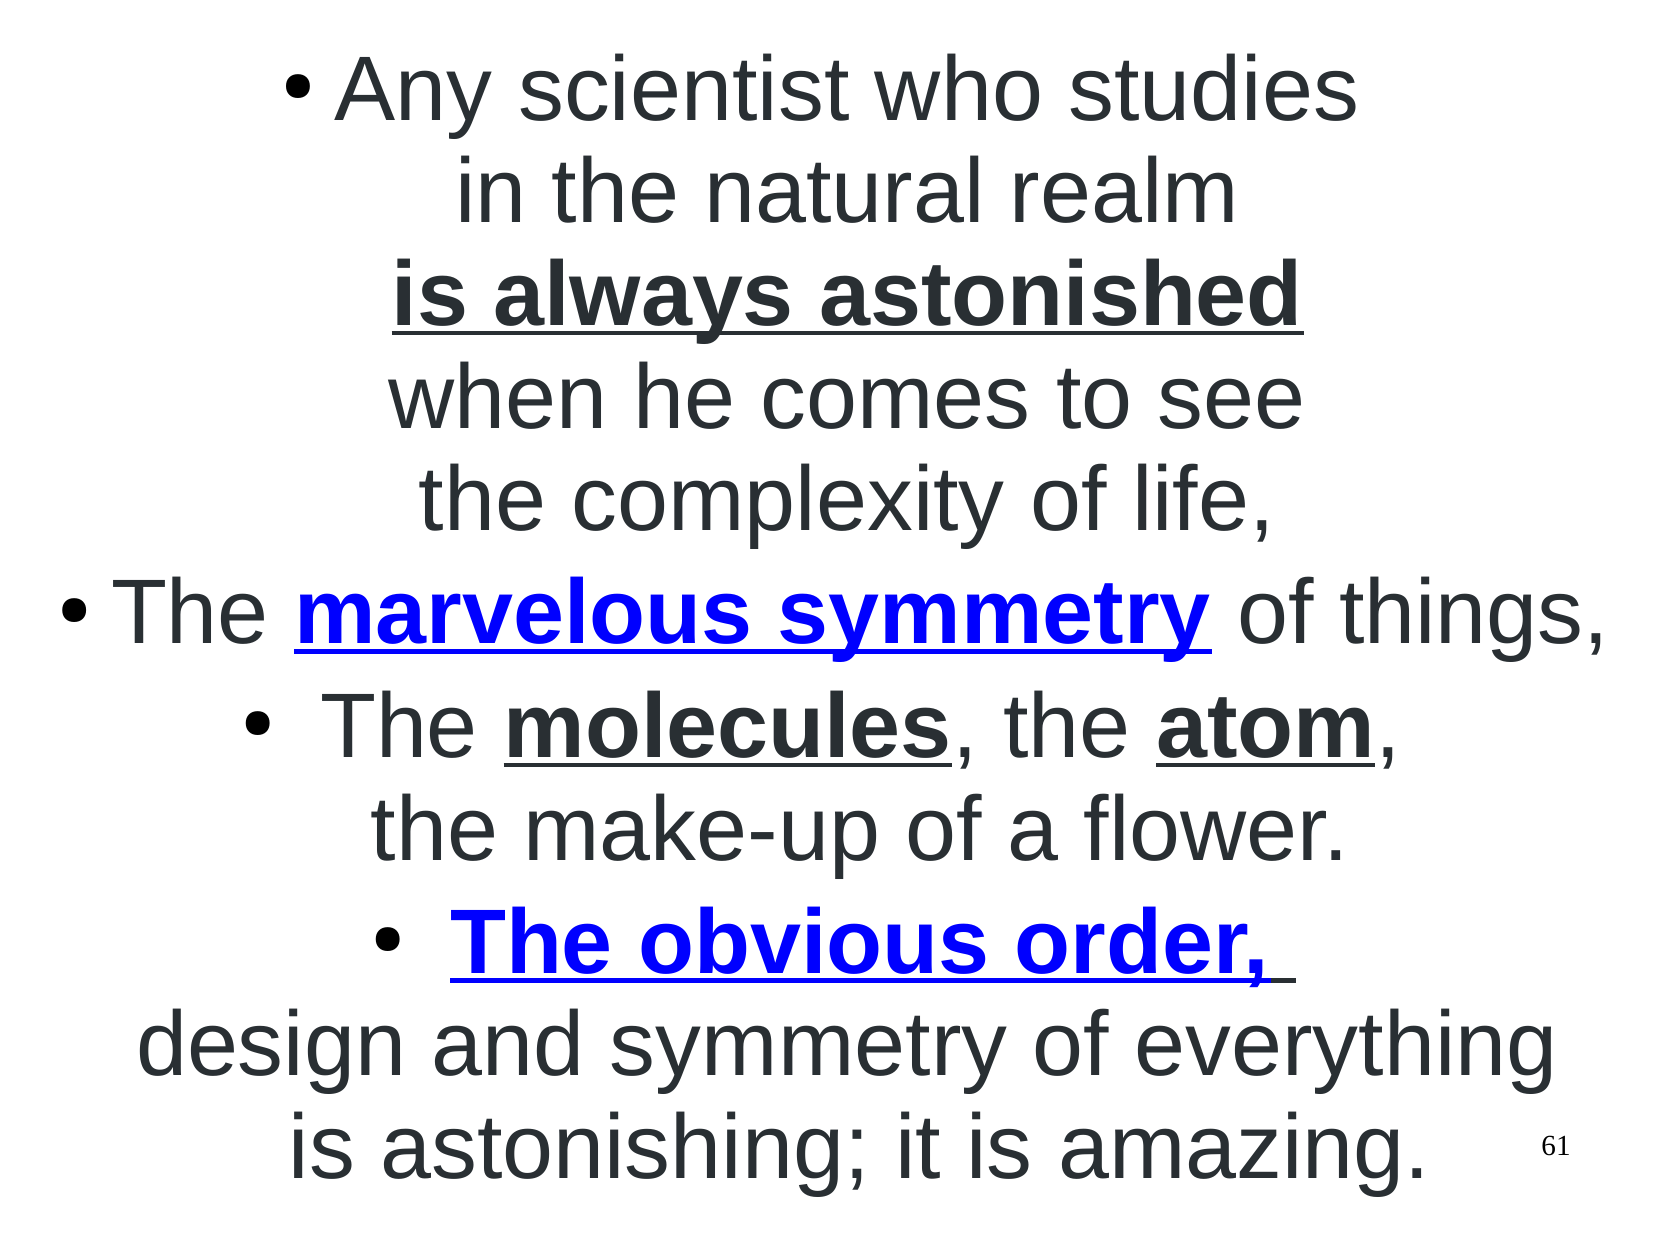

# Any scientist who studies in the natural realm is always astonished when he comes to see the complexity of life,
The marvelous symmetry of things,
 The molecules, the atom,
the make-up of a flower.
 The obvious order,
design and symmetry of everything
is astonishing; it is amazing.
61